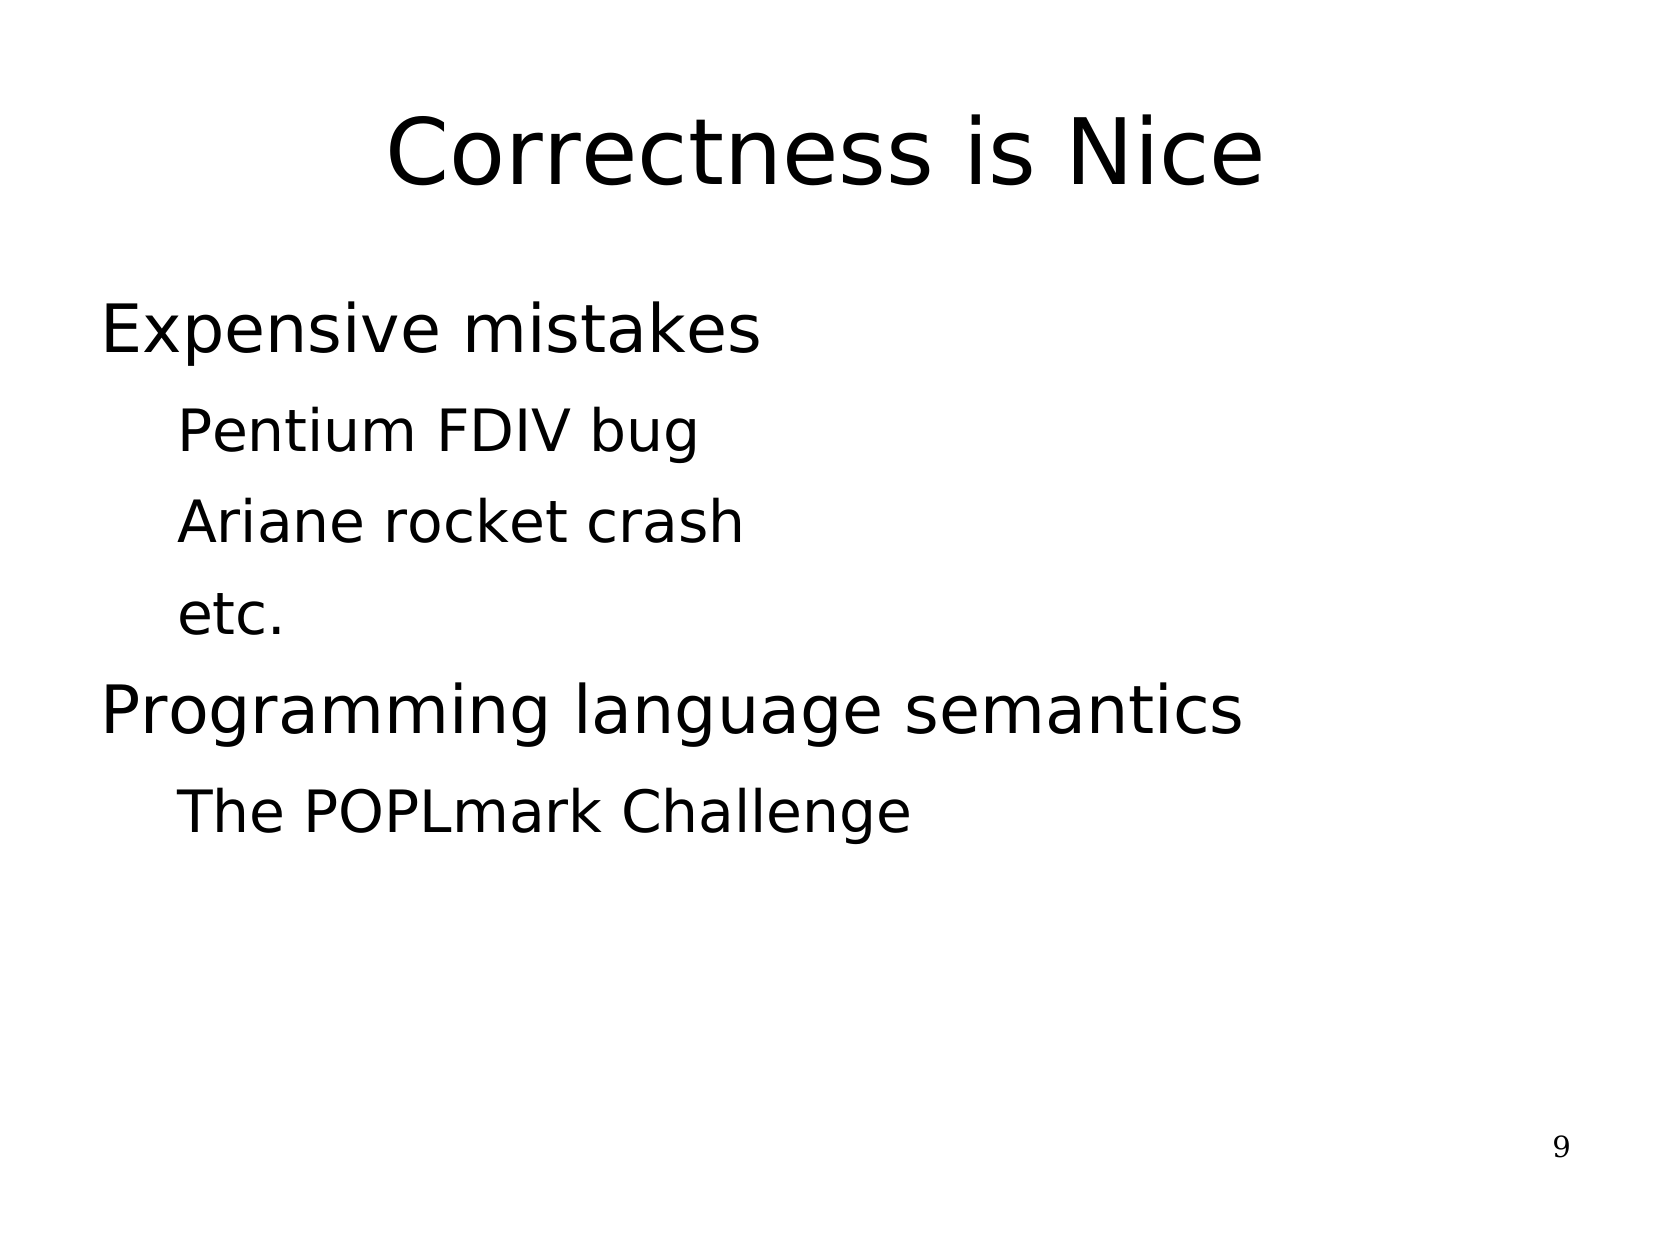

# Correctness is Nice
Expensive mistakes
Pentium FDIV bug
Ariane rocket crash
etc.
Programming language semantics
The POPLmark Challenge
9